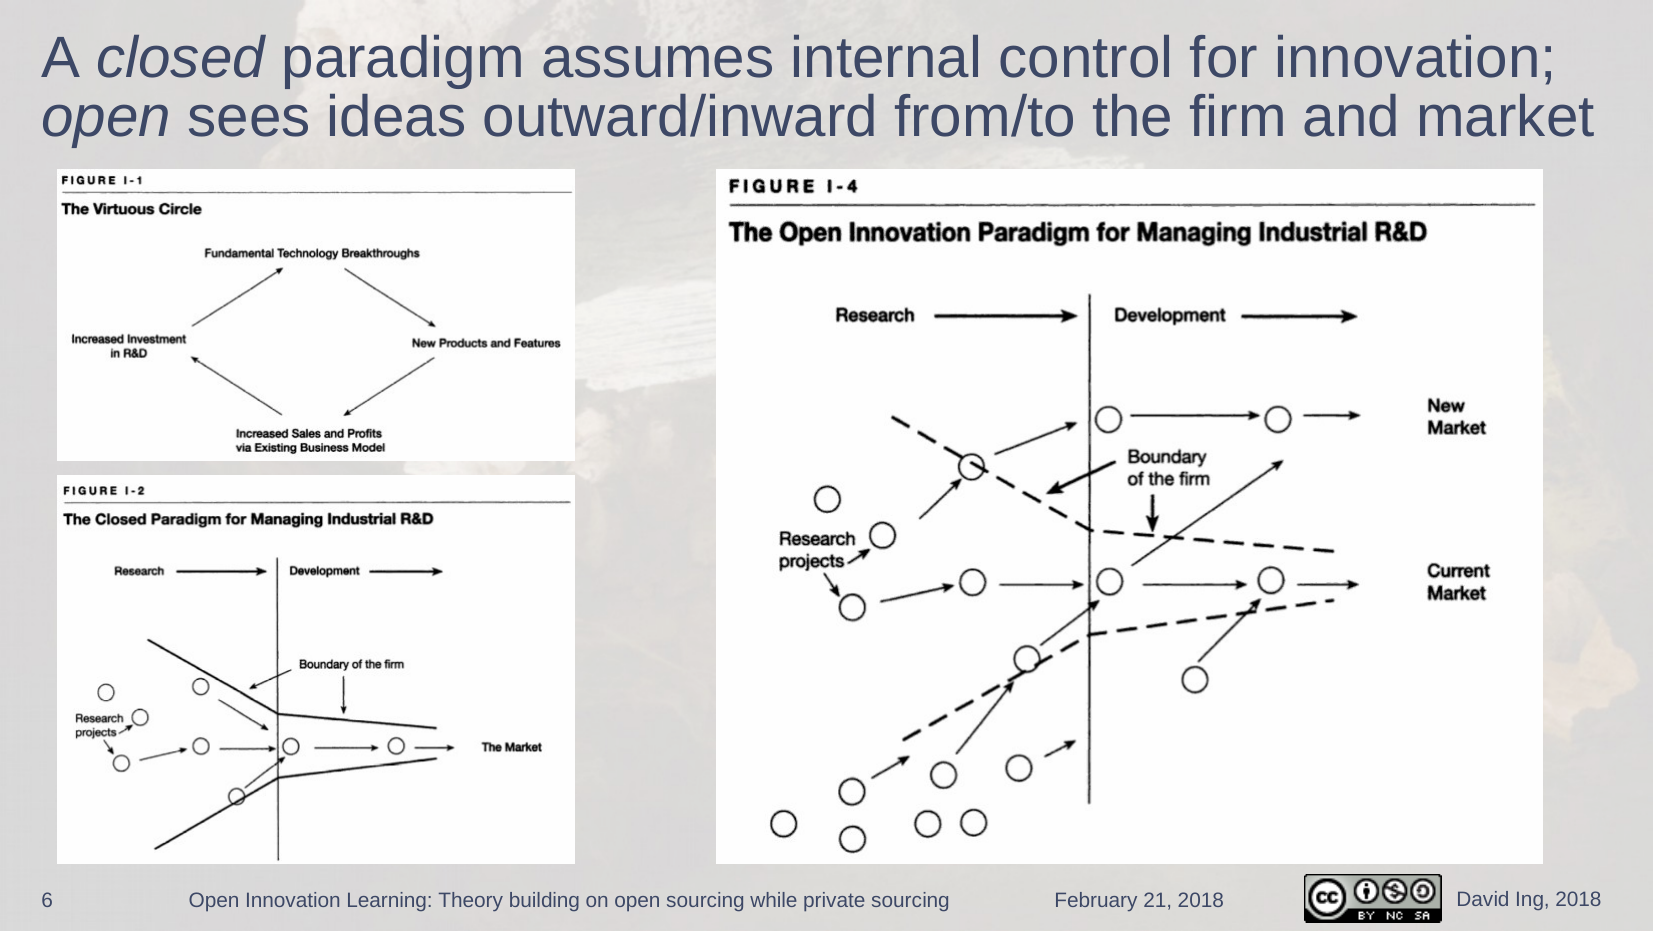

# A closed paradigm assumes internal control for innovation; open sees ideas outward/inward from/to the firm and market
Open Innovation Learning: Theory building on open sourcing while private sourcing
February 21, 2018
6